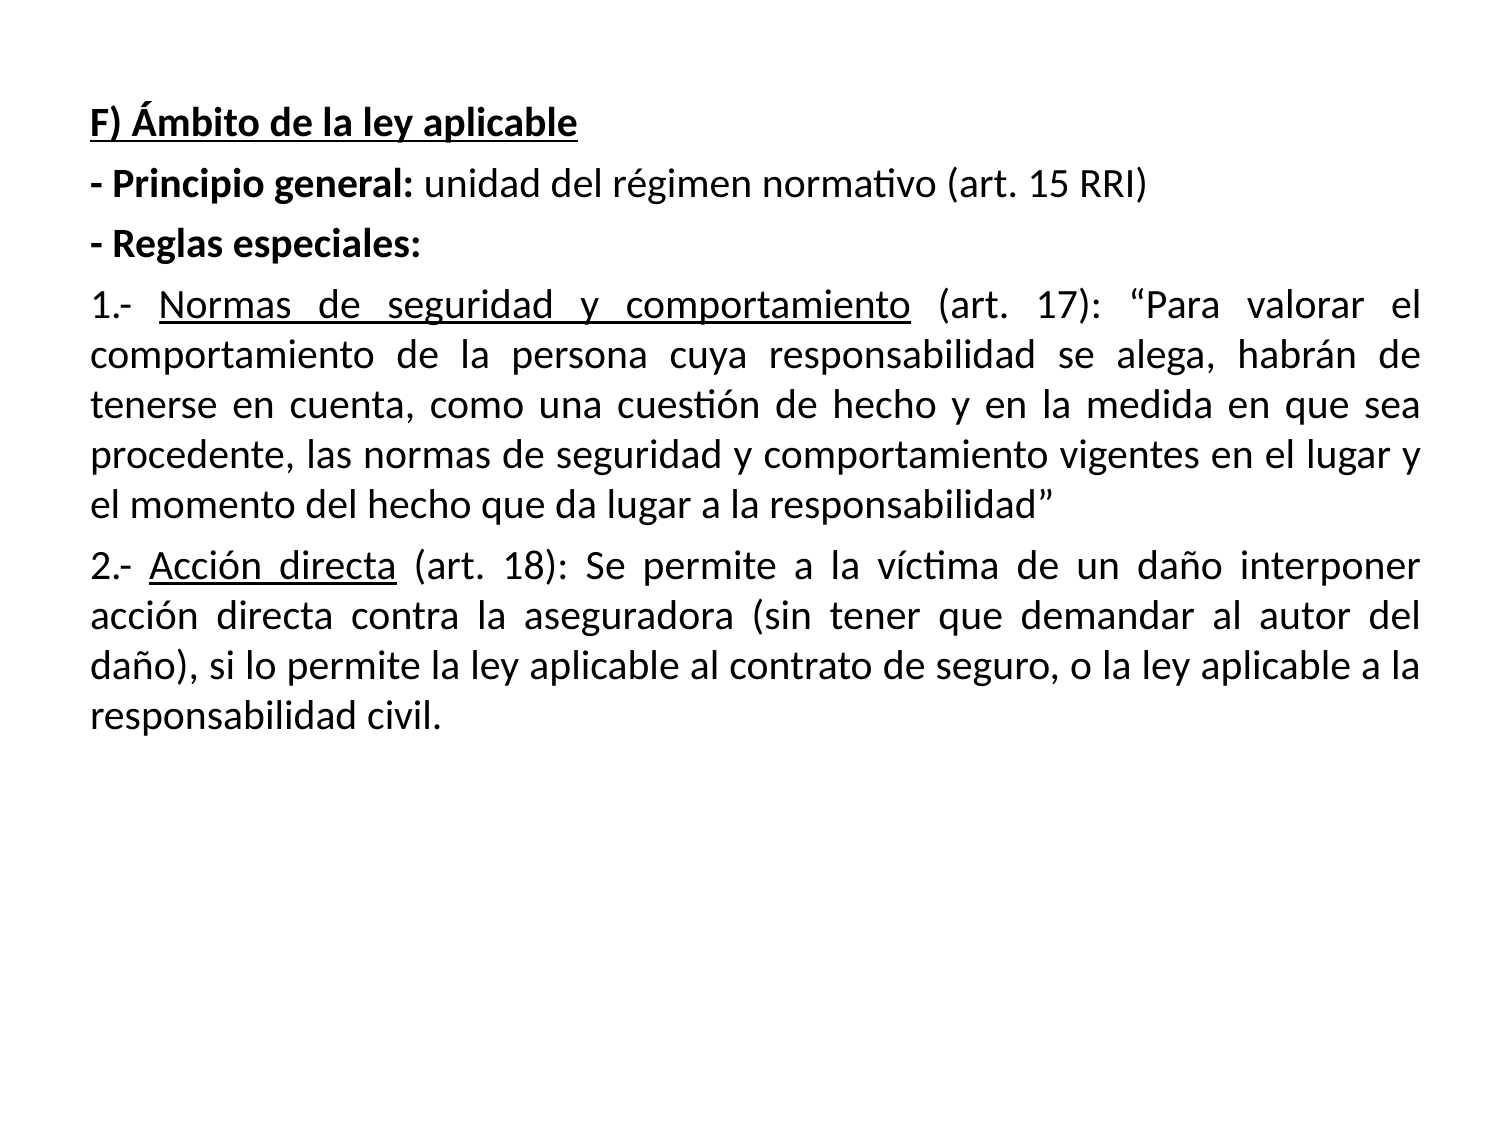

# F) Ámbito de la ley aplicable
- Principio general: unidad del régimen normativo (art. 15 RRI)
- Reglas especiales:
1.- Normas de seguridad y comportamiento (art. 17): “Para valorar el comportamiento de la persona cuya responsabilidad se alega, habrán de tenerse en cuenta, como una cuestión de hecho y en la medida en que sea procedente, las normas de seguridad y comportamiento vigentes en el lugar y el momento del hecho que da lugar a la responsabilidad”
2.- Acción directa (art. 18): Se permite a la víctima de un daño interponer acción directa contra la aseguradora (sin tener que demandar al autor del daño), si lo permite la ley aplicable al contrato de seguro, o la ley aplicable a la responsabilidad civil.